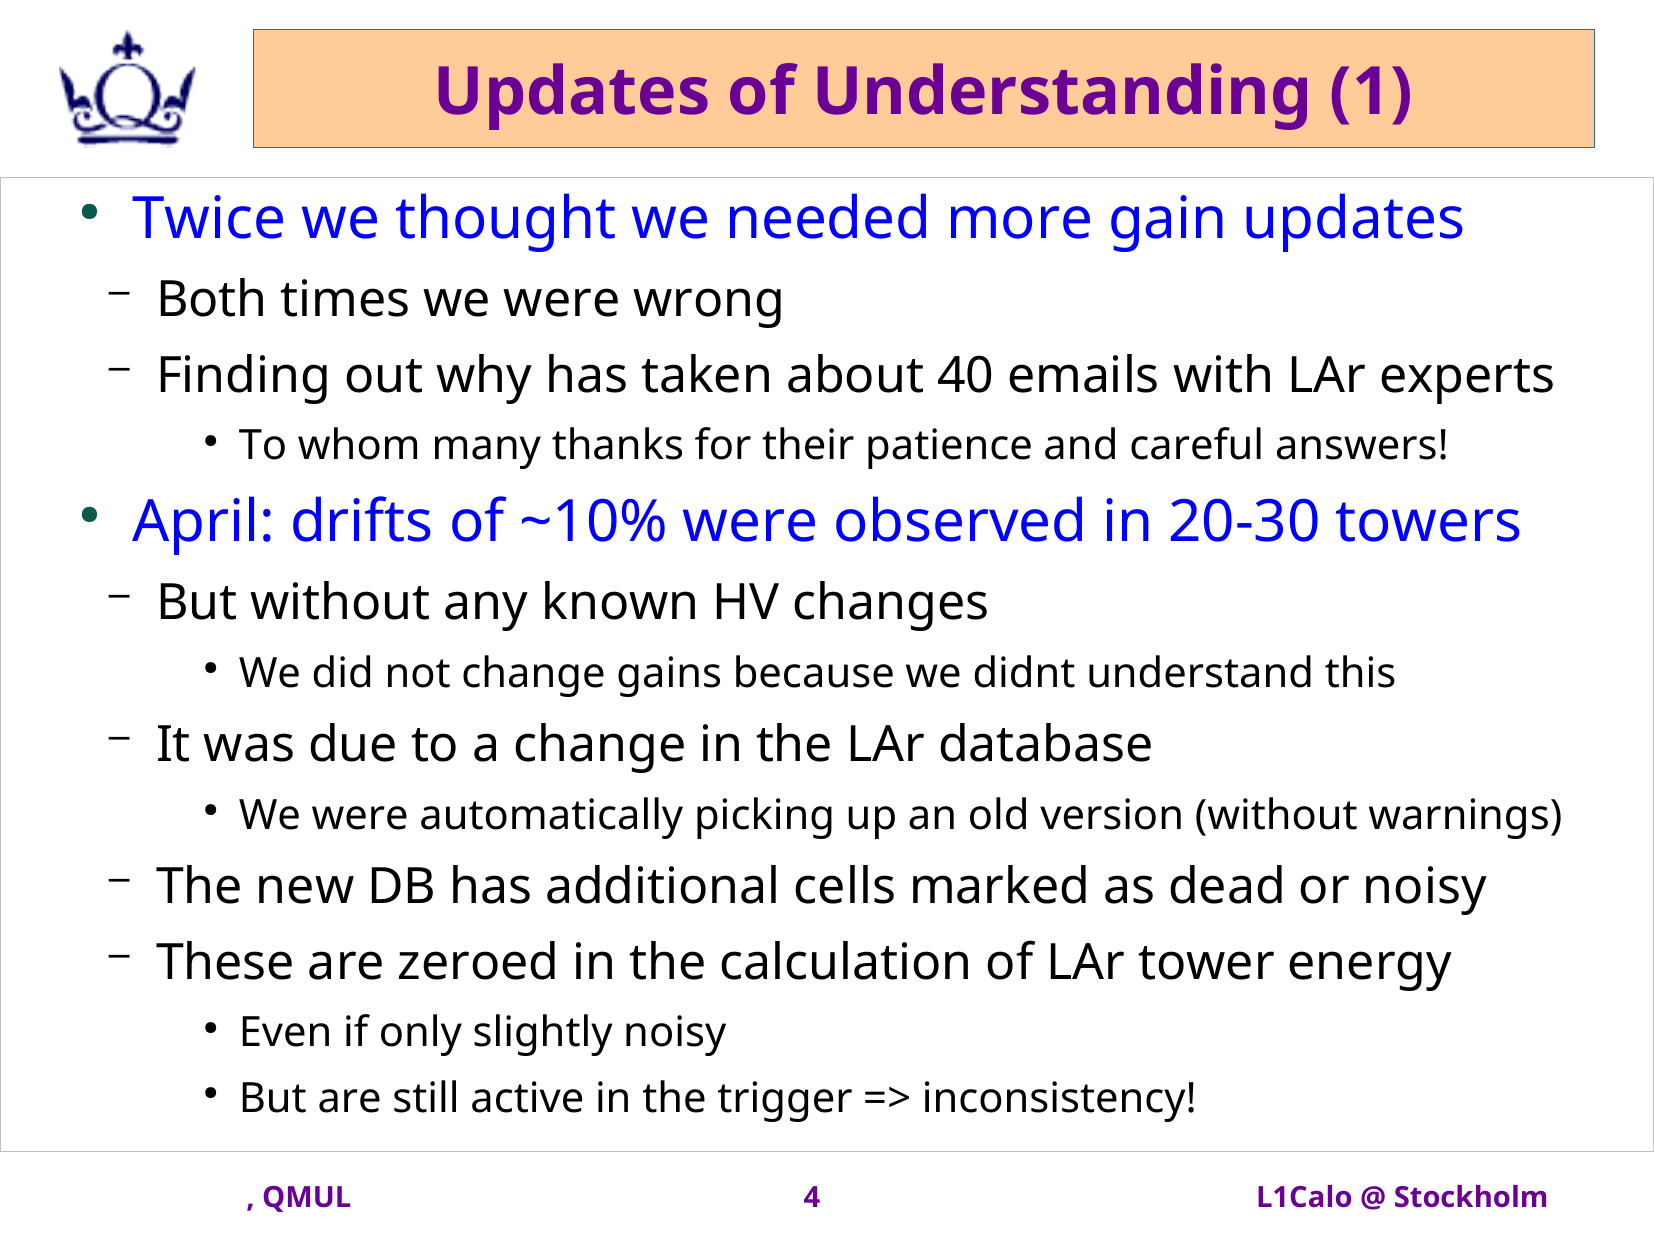

# Updates of Understanding (1)
Twice we thought we needed more gain updates
Both times we were wrong
Finding out why has taken about 40 emails with LAr experts
To whom many thanks for their patience and careful answers!
April: drifts of ~10% were observed in 20-30 towers
But without any known HV changes
We did not change gains because we didnt understand this
It was due to a change in the LAr database
We were automatically picking up an old version (without warnings)
The new DB has additional cells marked as dead or noisy
These are zeroed in the calculation of LAr tower energy
Even if only slightly noisy
But are still active in the trigger => inconsistency!